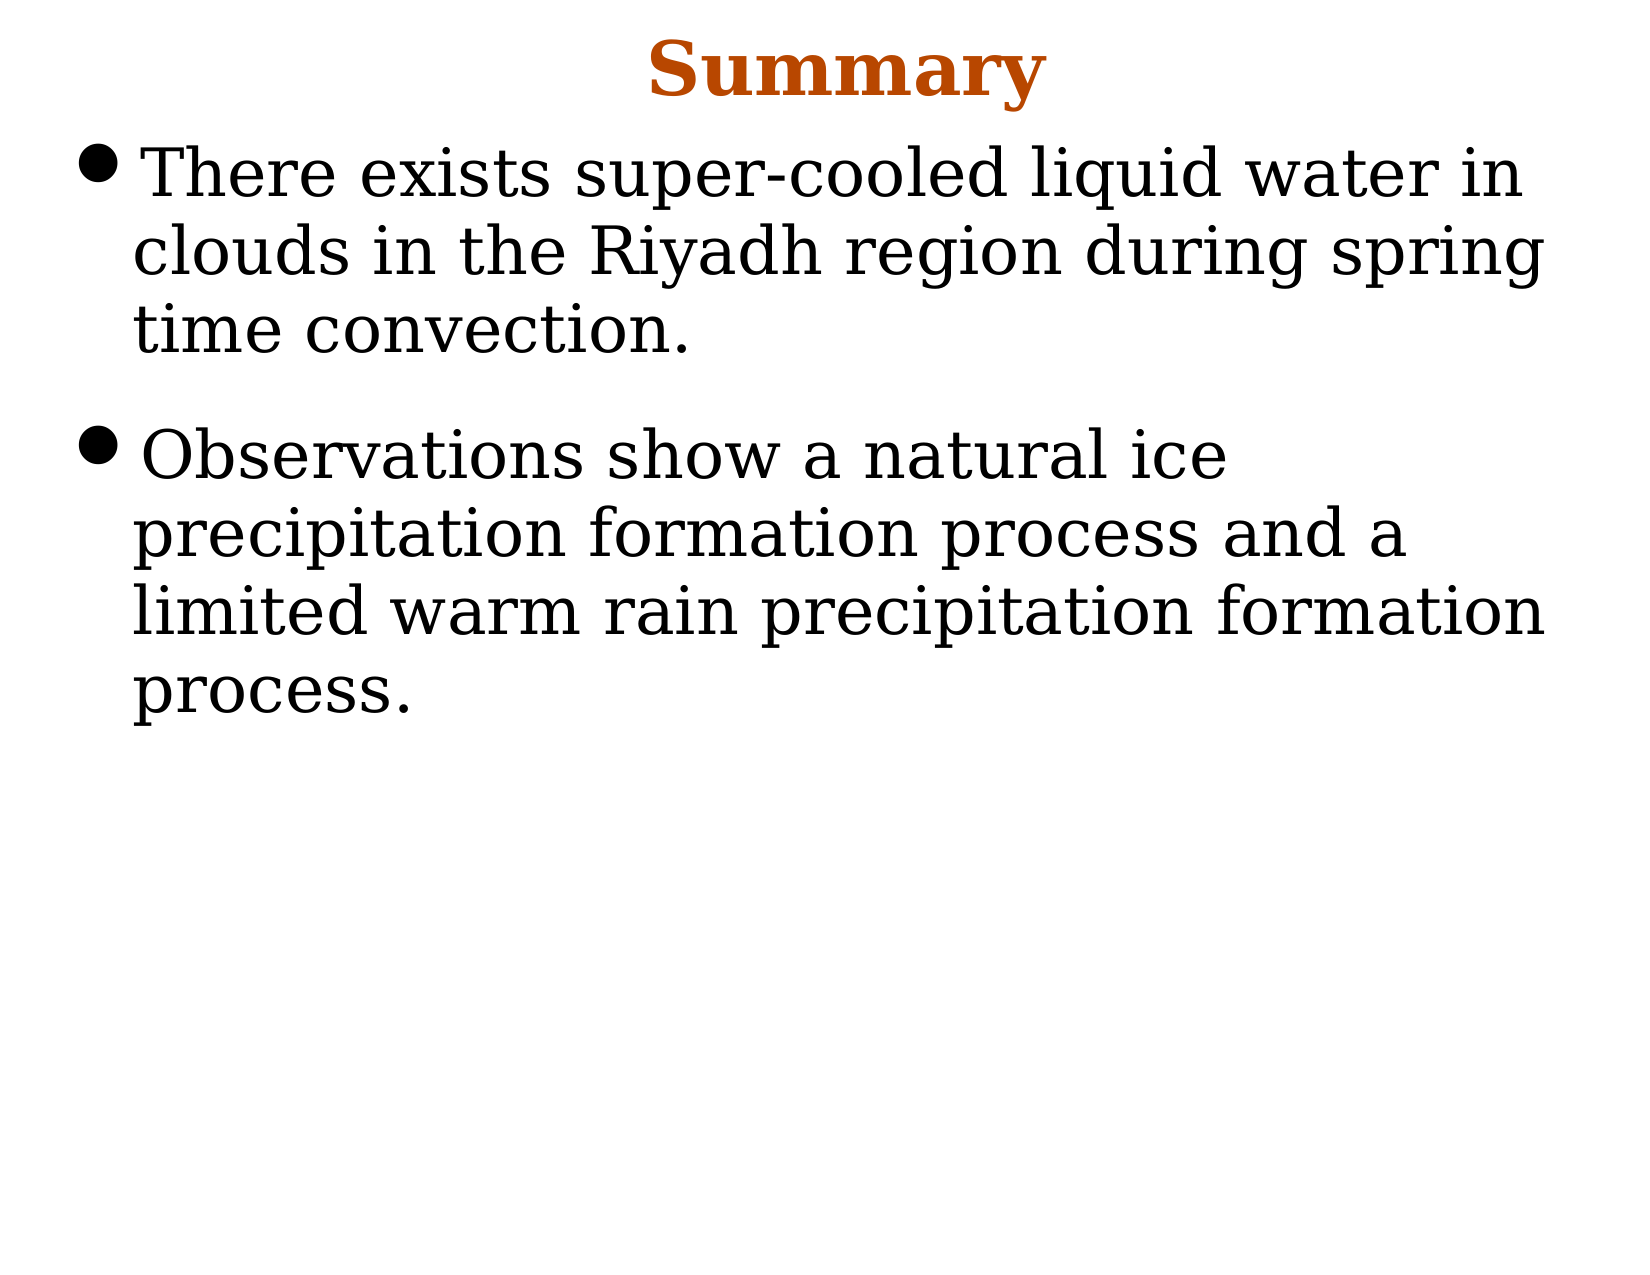

Summary
There exists super-cooled liquid water in clouds in the Riyadh region during spring time convection.
Observations show a natural ice precipitation formation process and a limited warm rain precipitation formation process.